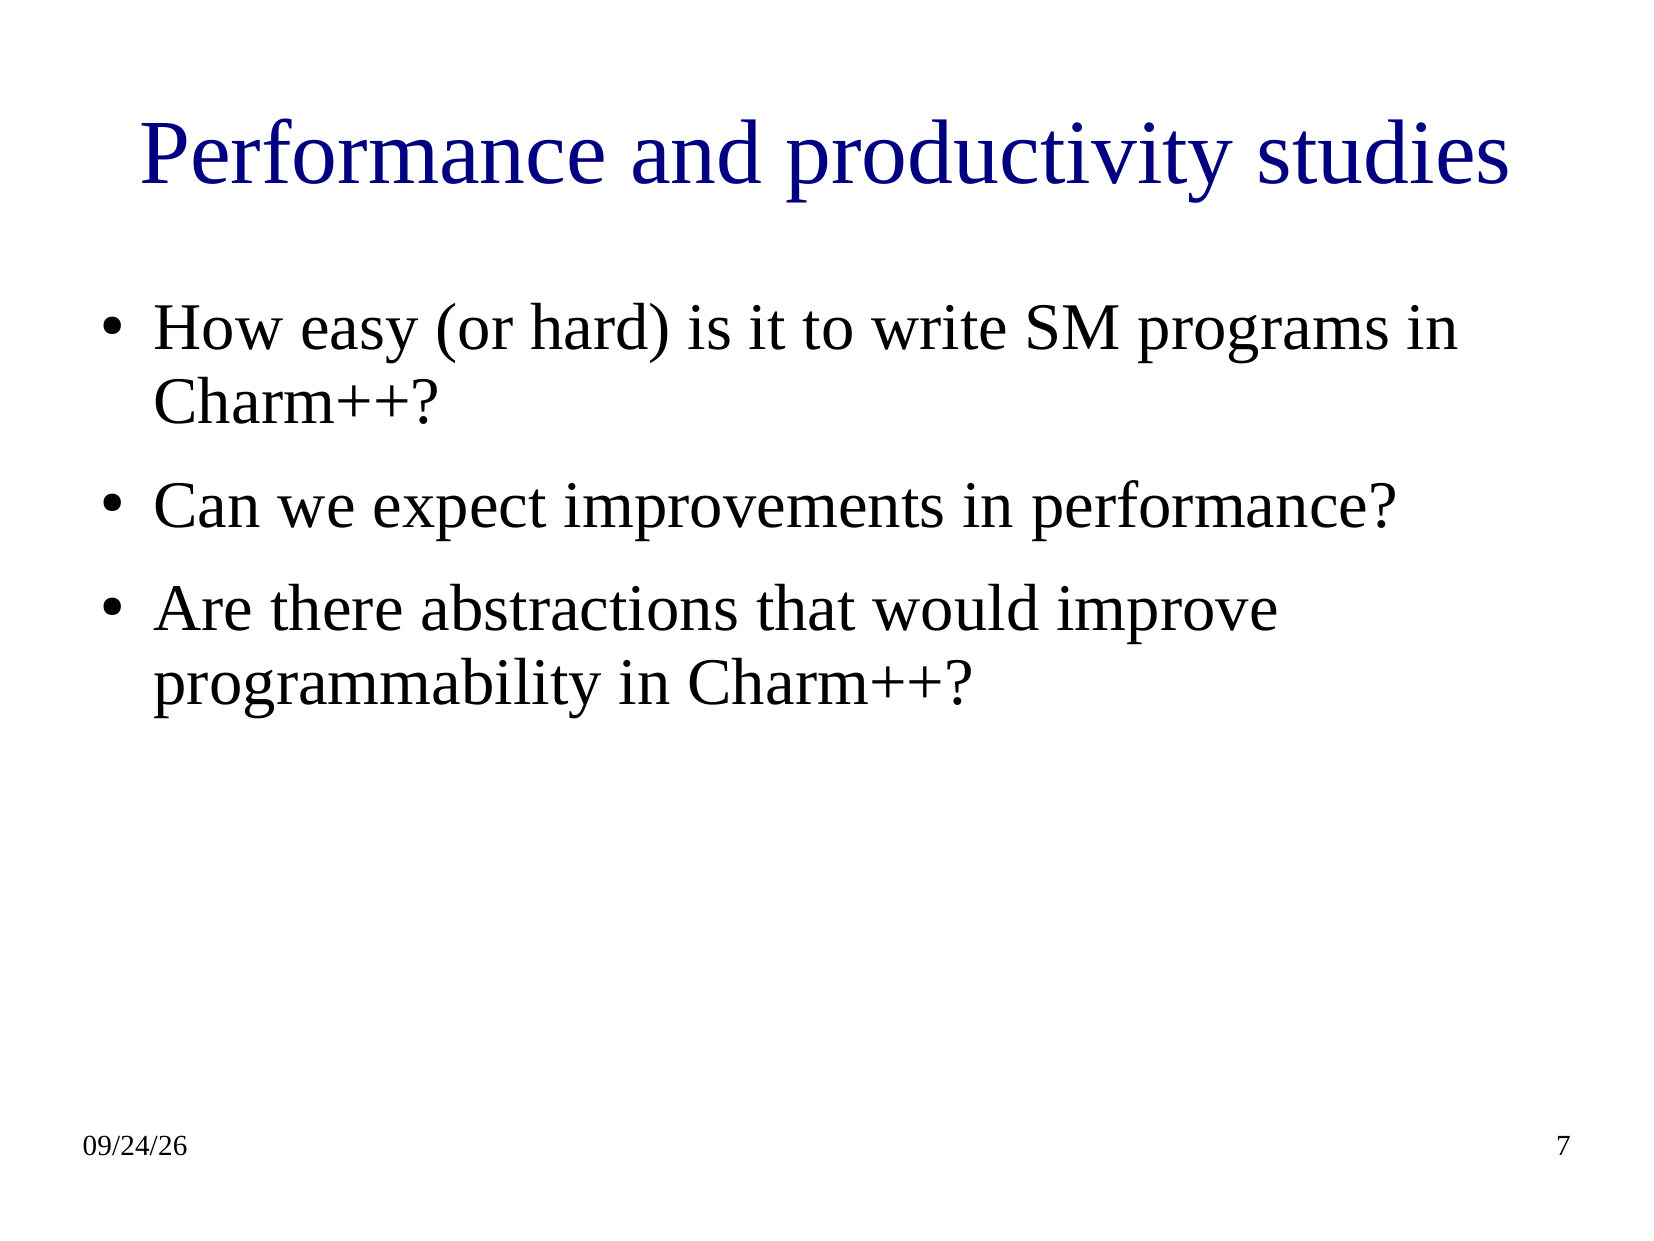

# Performance and productivity studies
How easy (or hard) is it to write SM programs in Charm++?
Can we expect improvements in performance?
Are there abstractions that would improve programmability in Charm++?
7